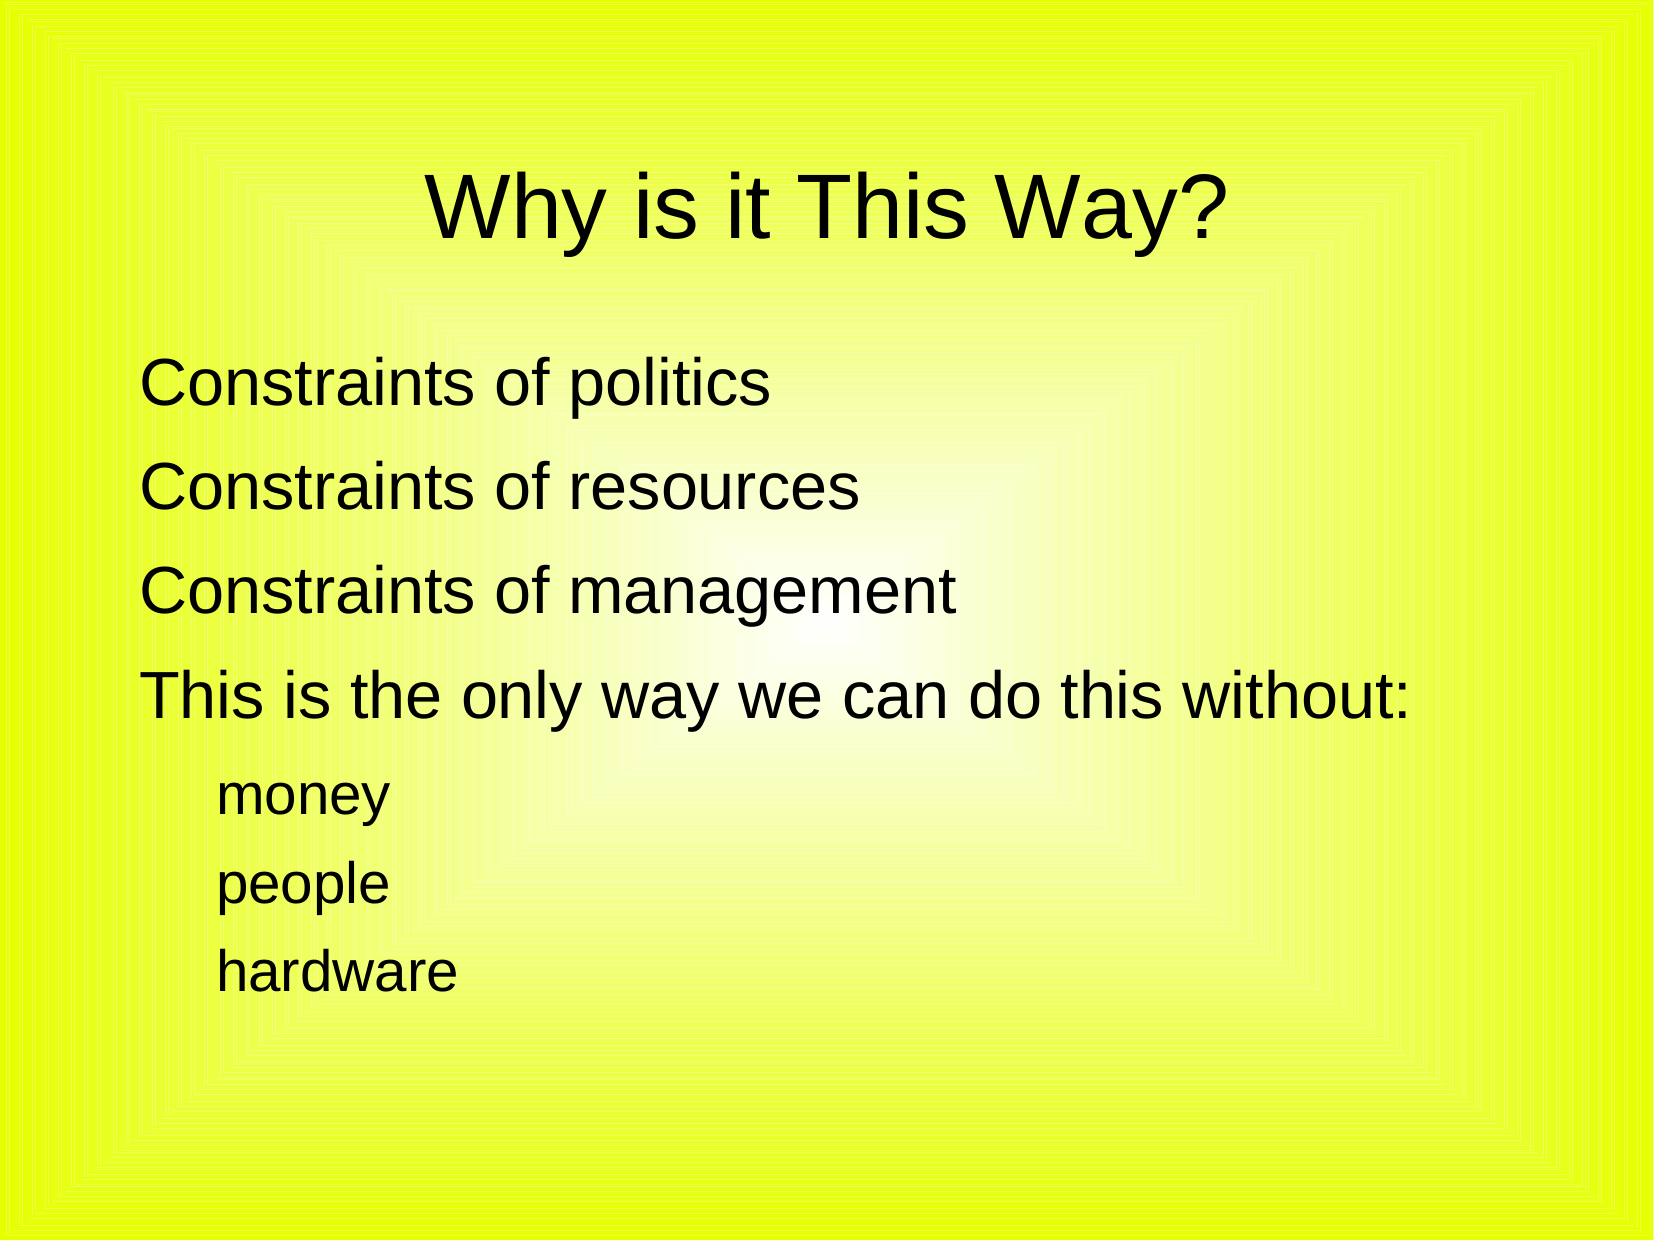

# Why is it This Way?
Constraints of politics
Constraints of resources
Constraints of management
This is the only way we can do this without:
money
people
hardware